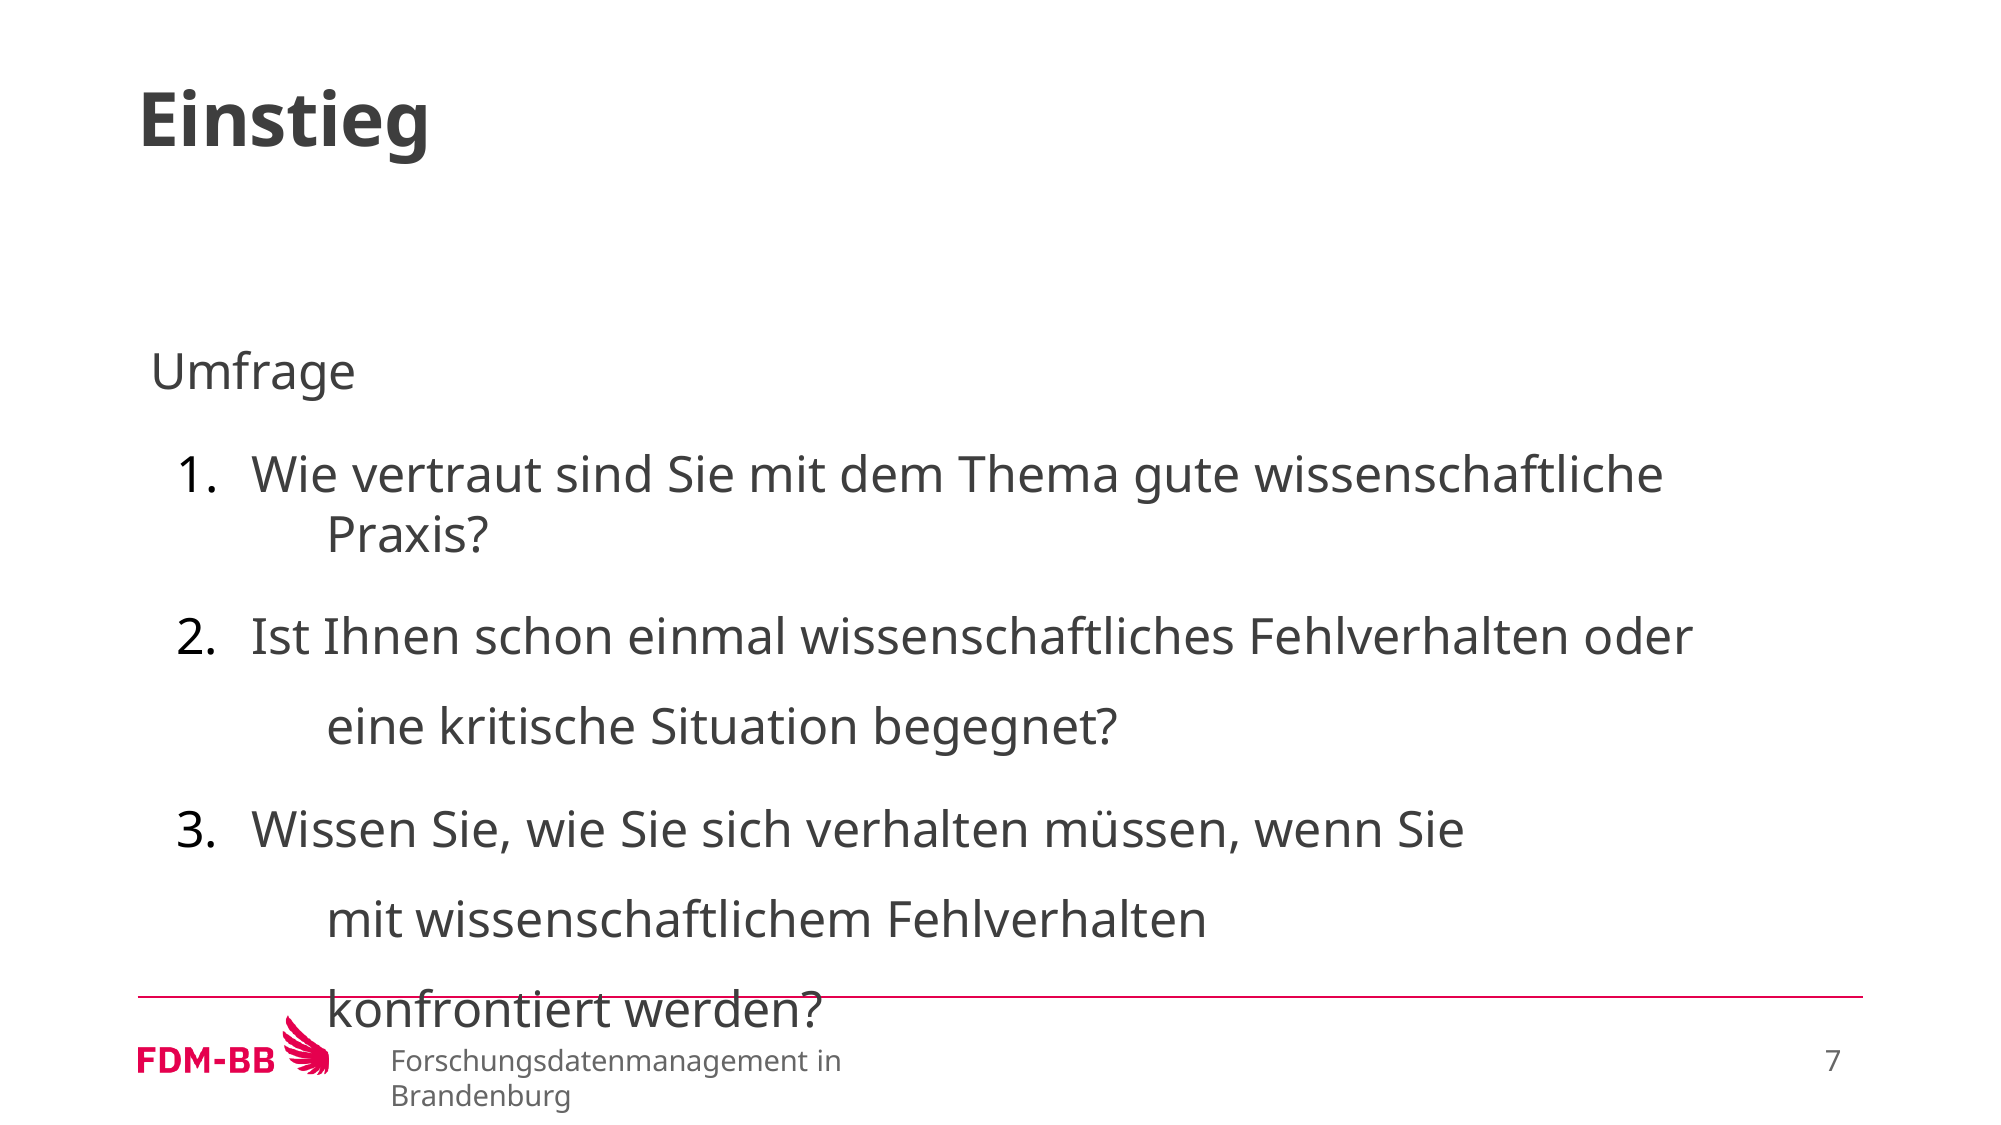

# Einstieg
Umfrage
Wie vertraut sind Sie mit dem Thema gute wissenschaftliche Praxis?
Ist Ihnen schon einmal wissenschaftliches Fehlverhalten oder eine kritische Situation begegnet?
Wissen Sie, wie Sie sich verhalten müssen, wenn Sie mit wissenschaftlichem Fehlverhalten konfrontiert werden?
Forschungsdatenmanagement in Brandenburg
7